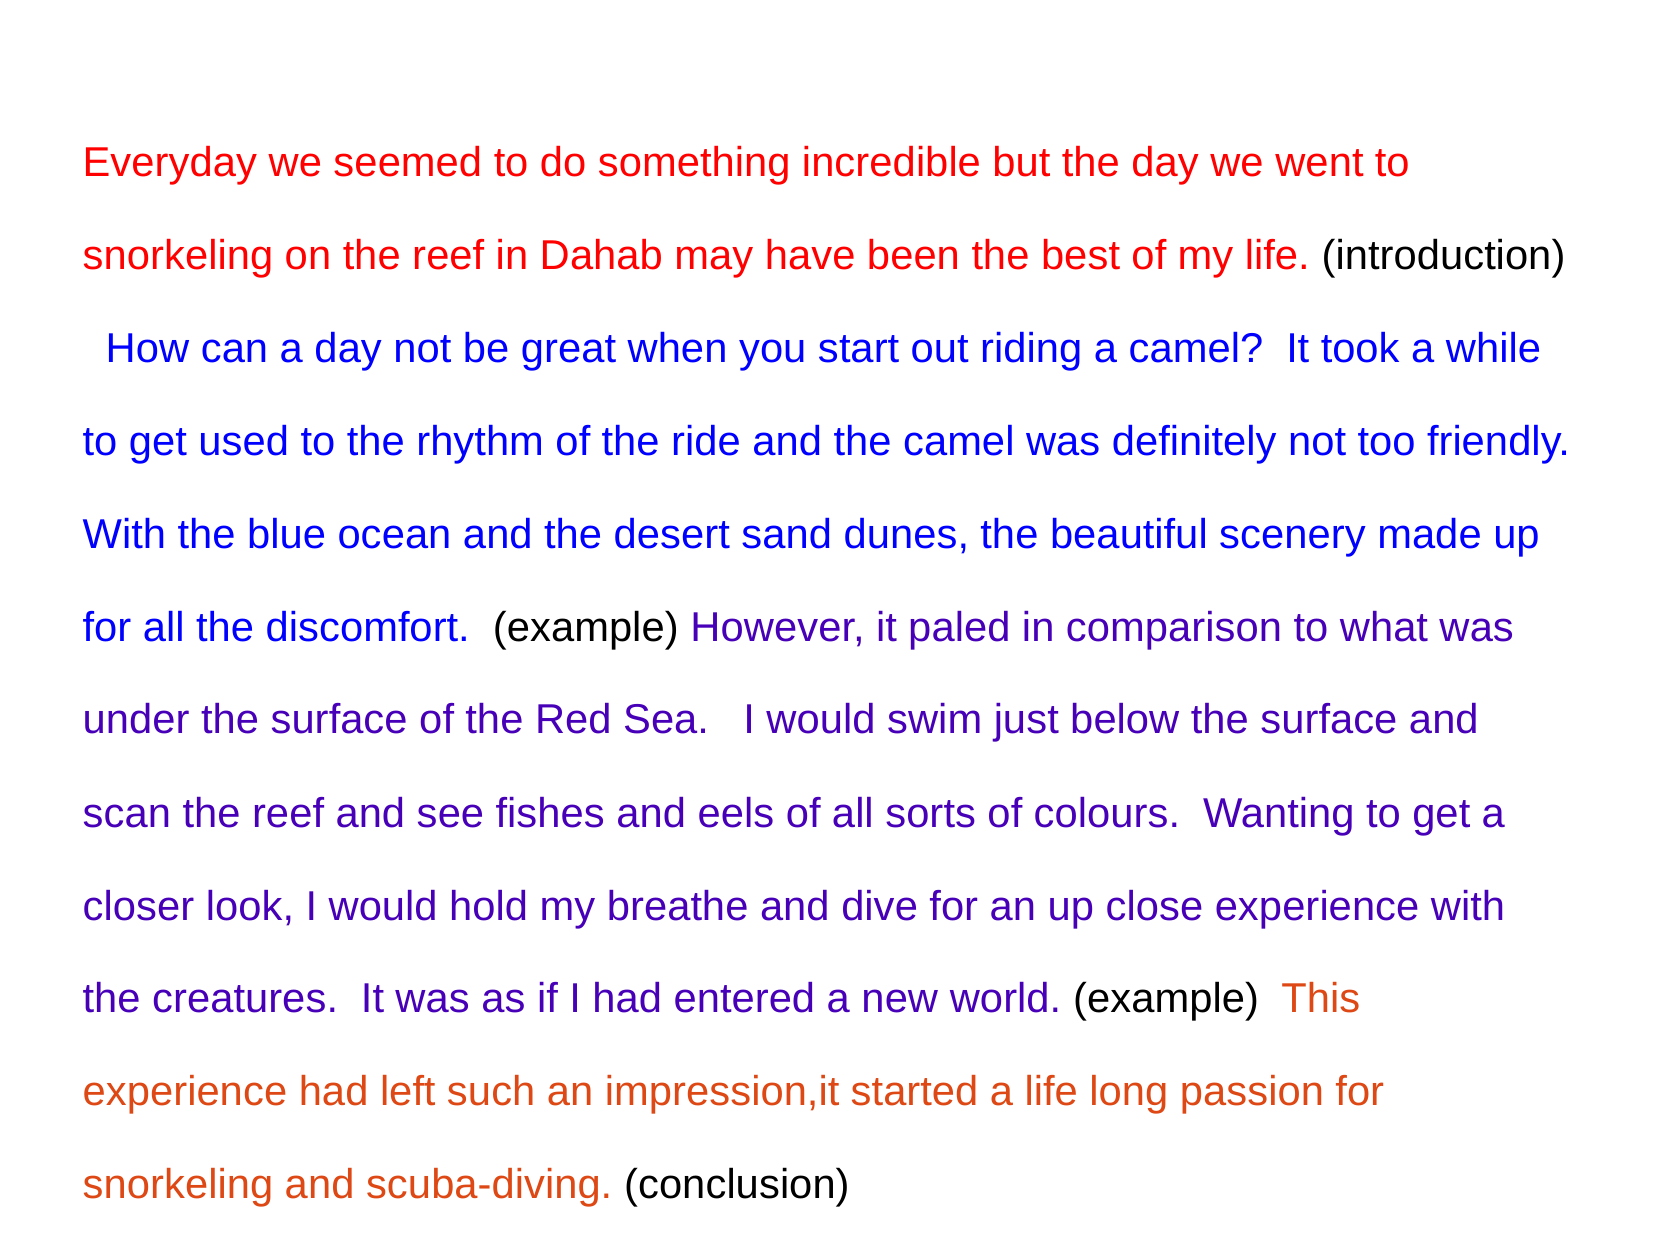

#
Everyday we seemed to do something incredible but the day we went to snorkeling on the reef in Dahab may have been the best of my life. (introduction) How can a day not be great when you start out riding a camel? It took a while to get used to the rhythm of the ride and the camel was definitely not too friendly. With the blue ocean and the desert sand dunes, the beautiful scenery made up for all the discomfort. (example) However, it paled in comparison to what was under the surface of the Red Sea. I would swim just below the surface and scan the reef and see fishes and eels of all sorts of colours. Wanting to get a closer look, I would hold my breathe and dive for an up close experience with the creatures. It was as if I had entered a new world. (example) This experience had left such an impression,it started a life long passion for snorkeling and scuba-diving. (conclusion)